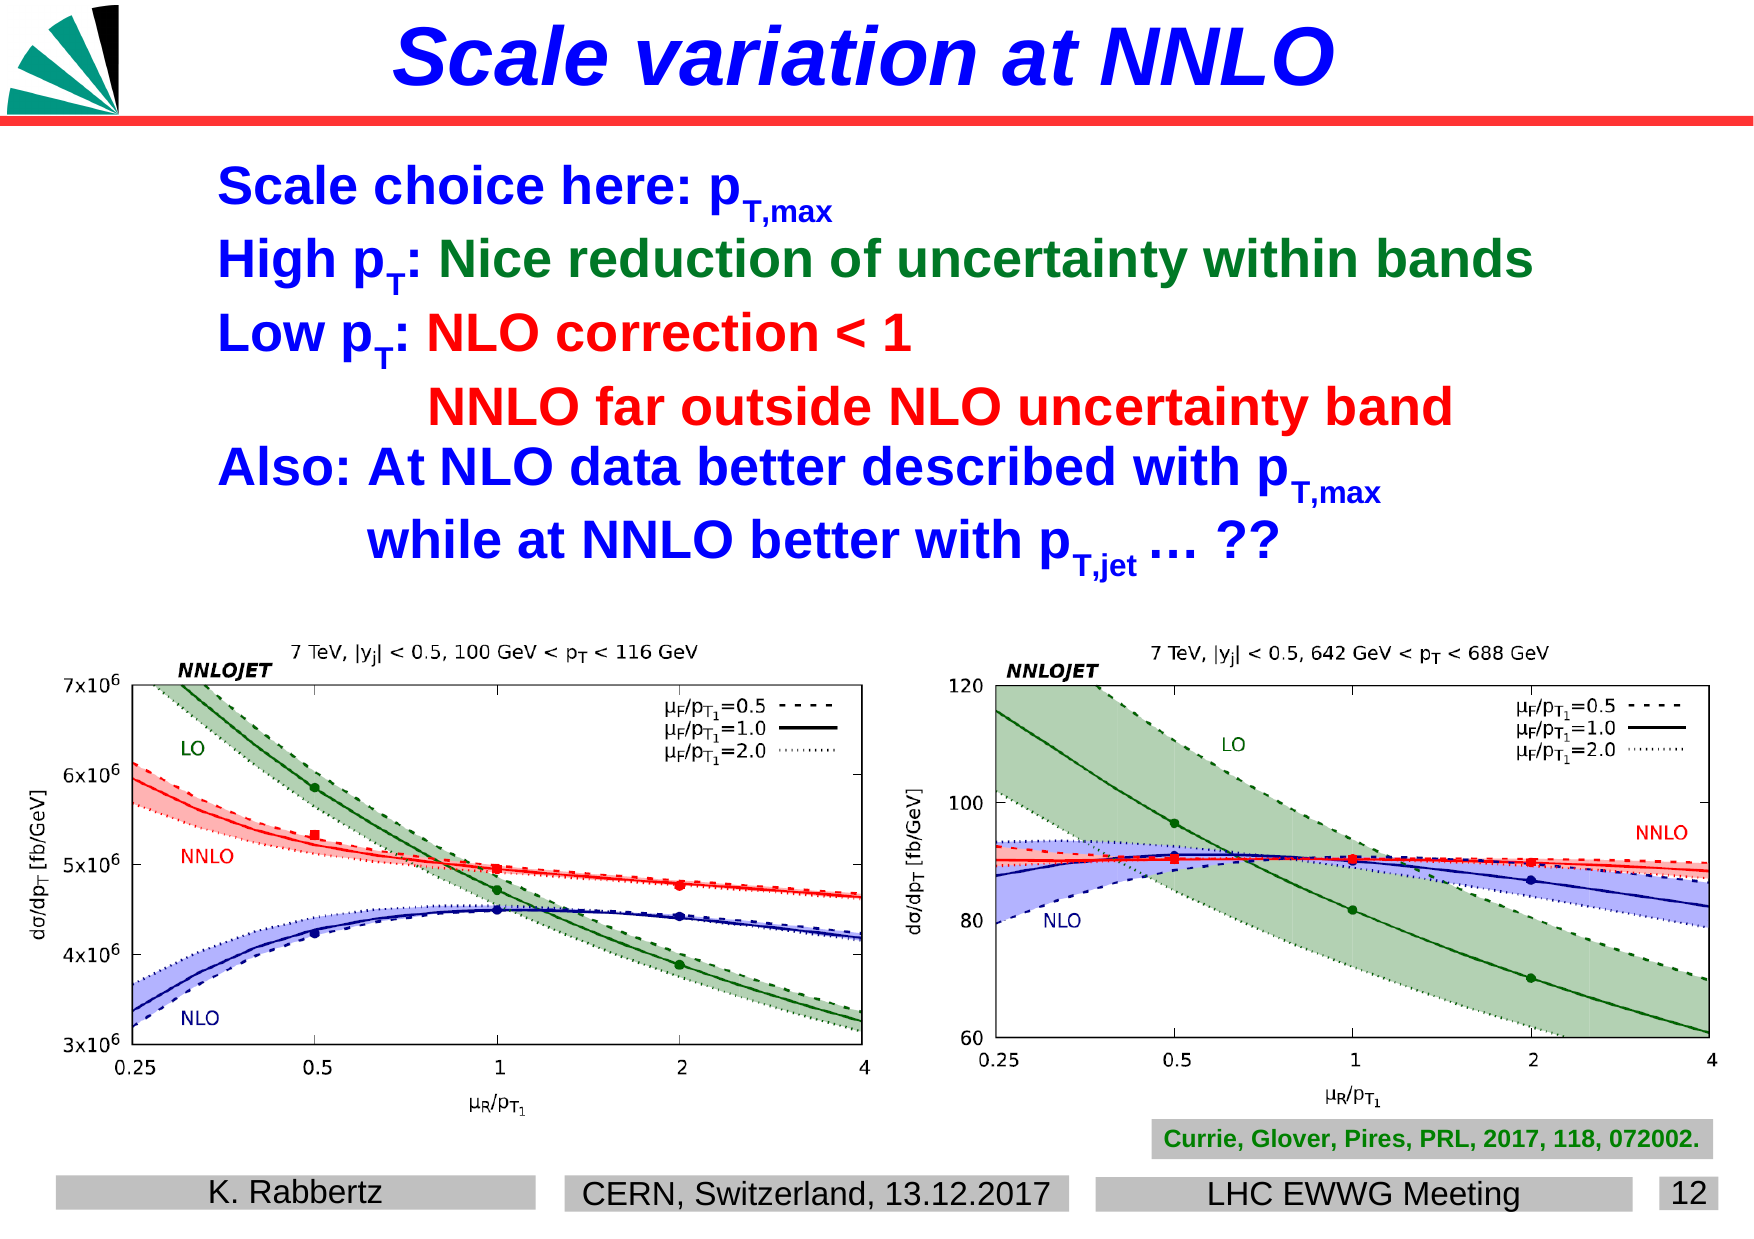

# Scale variation at NNLO
Scale choice here: pT,max
High pT: Nice reduction of uncertainty within bands
Low pT: NLO correction < 1
 NNLO far outside NLO uncertainty band
Also: At NLO data better described with pT,max
 while at NNLO better with pT,jet … ??
Currie, Glover, Pires, PRL, 2017, 118, 072002.